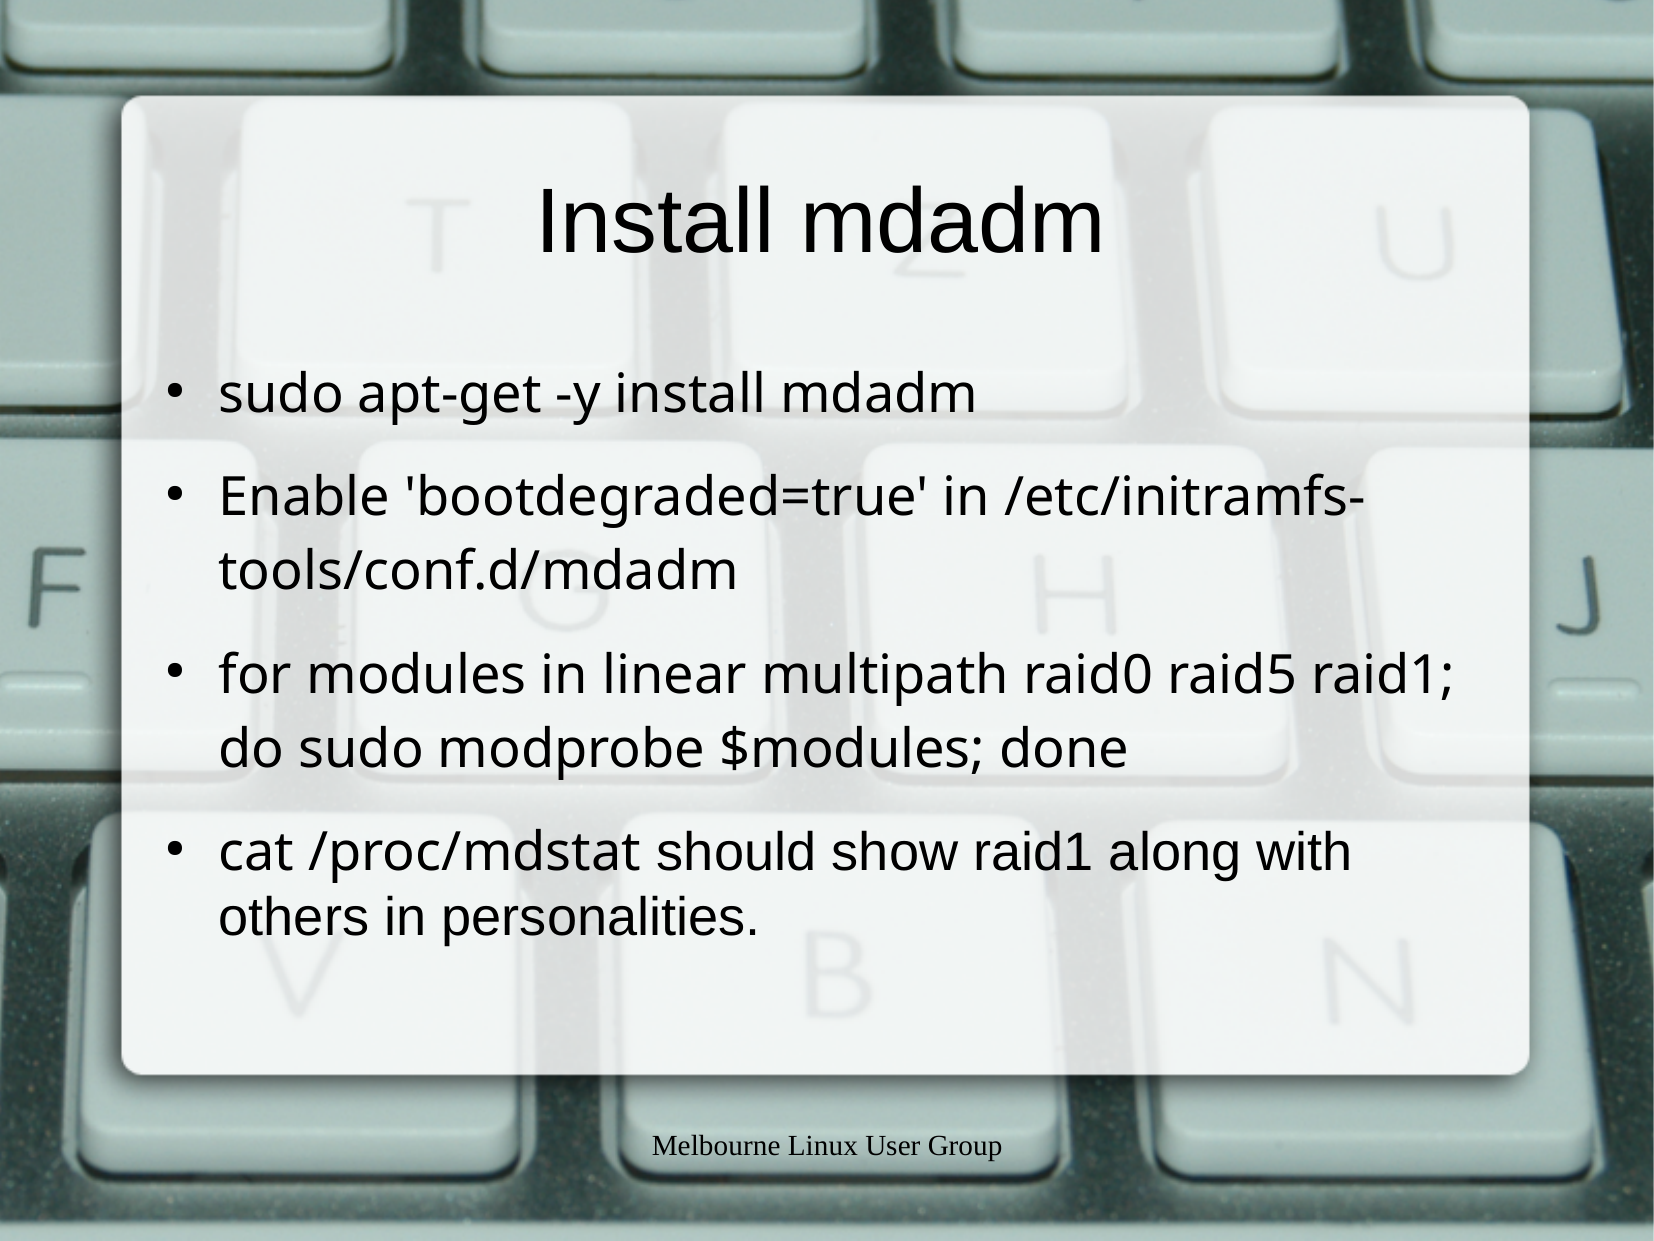

# Install mdadm
sudo apt-get -y install mdadm
Enable 'bootdegraded=true' in /etc/initramfs-tools/conf.d/mdadm
for modules in linear multipath raid0 raid5 raid1; do sudo modprobe $modules; done
cat /proc/mdstat should show raid1 along with others in personalities.
Melbourne Linux User Group